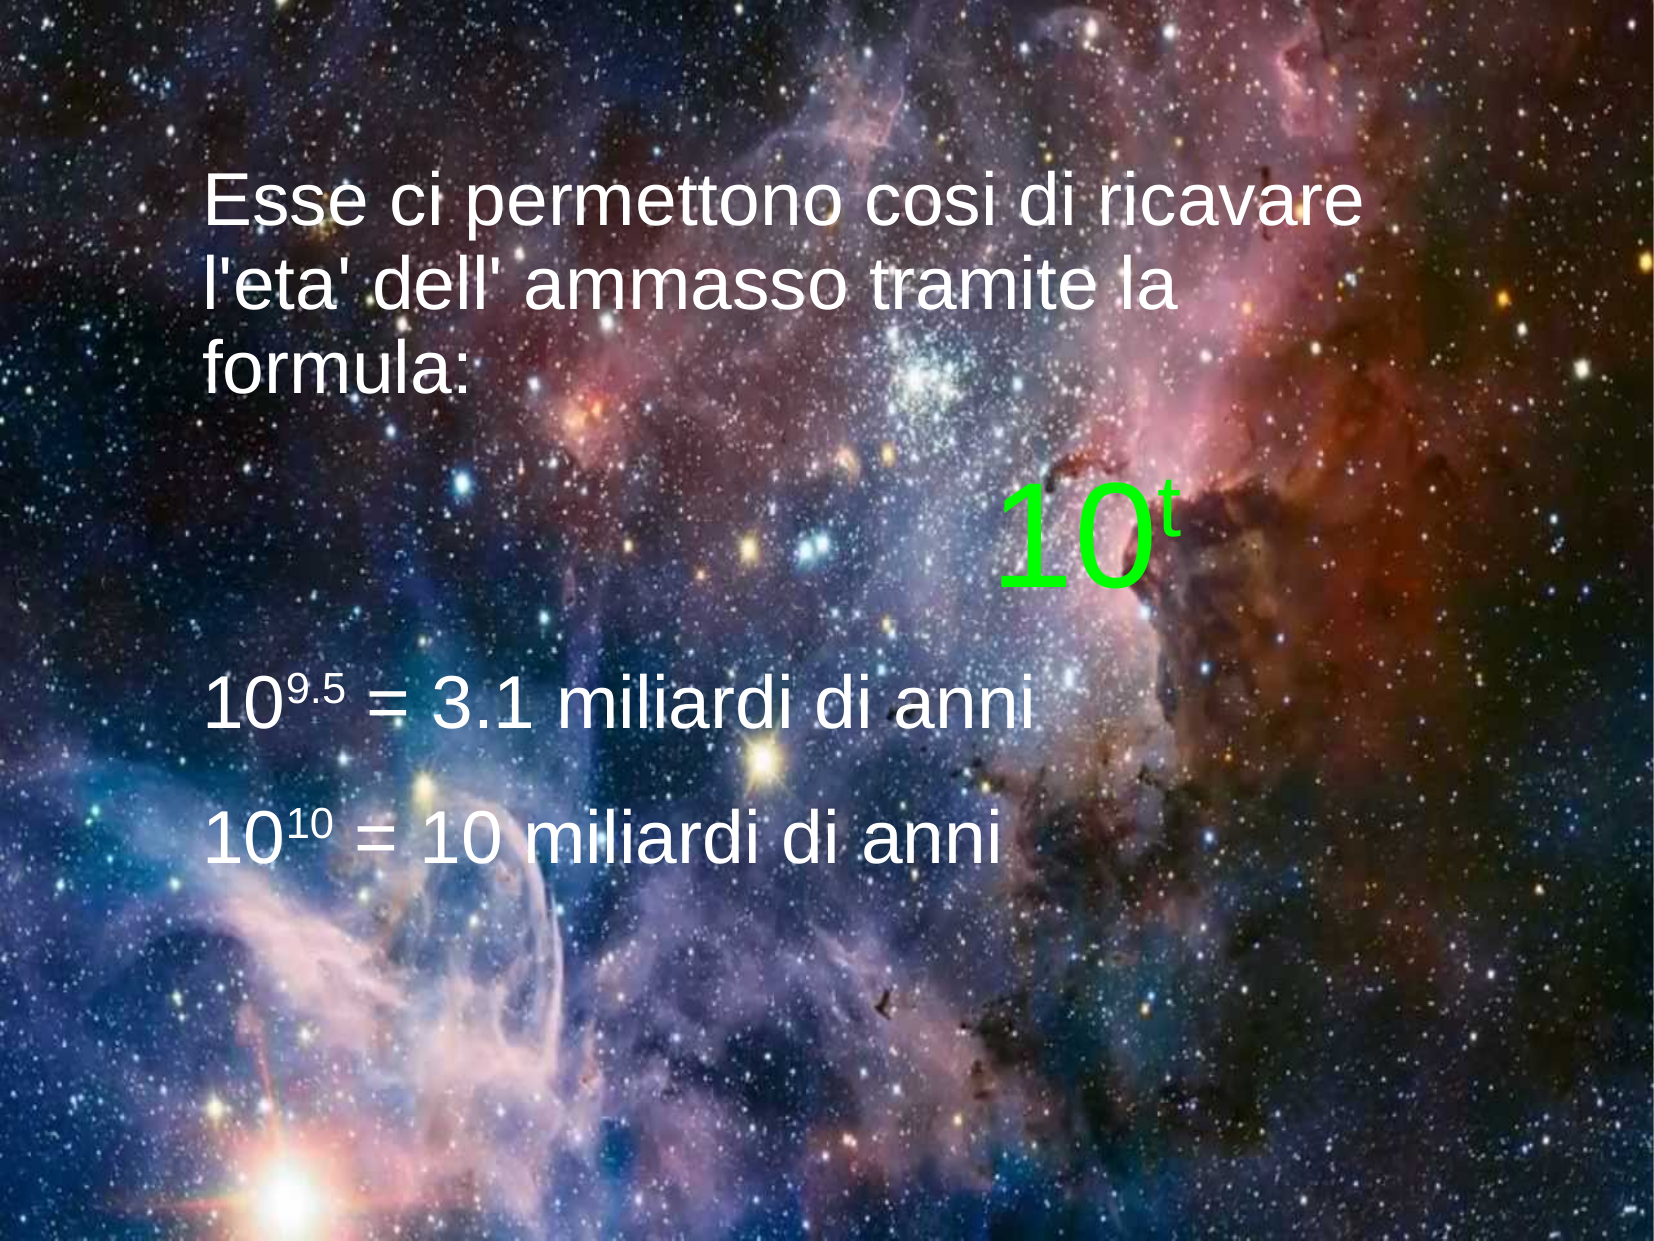

Esse ci permettono cosi di ricavare l'eta' dell' ammasso tramite la formula:
 10t
109.5 = 3.1 miliardi di anni
1010 = 10 miliardi di anni